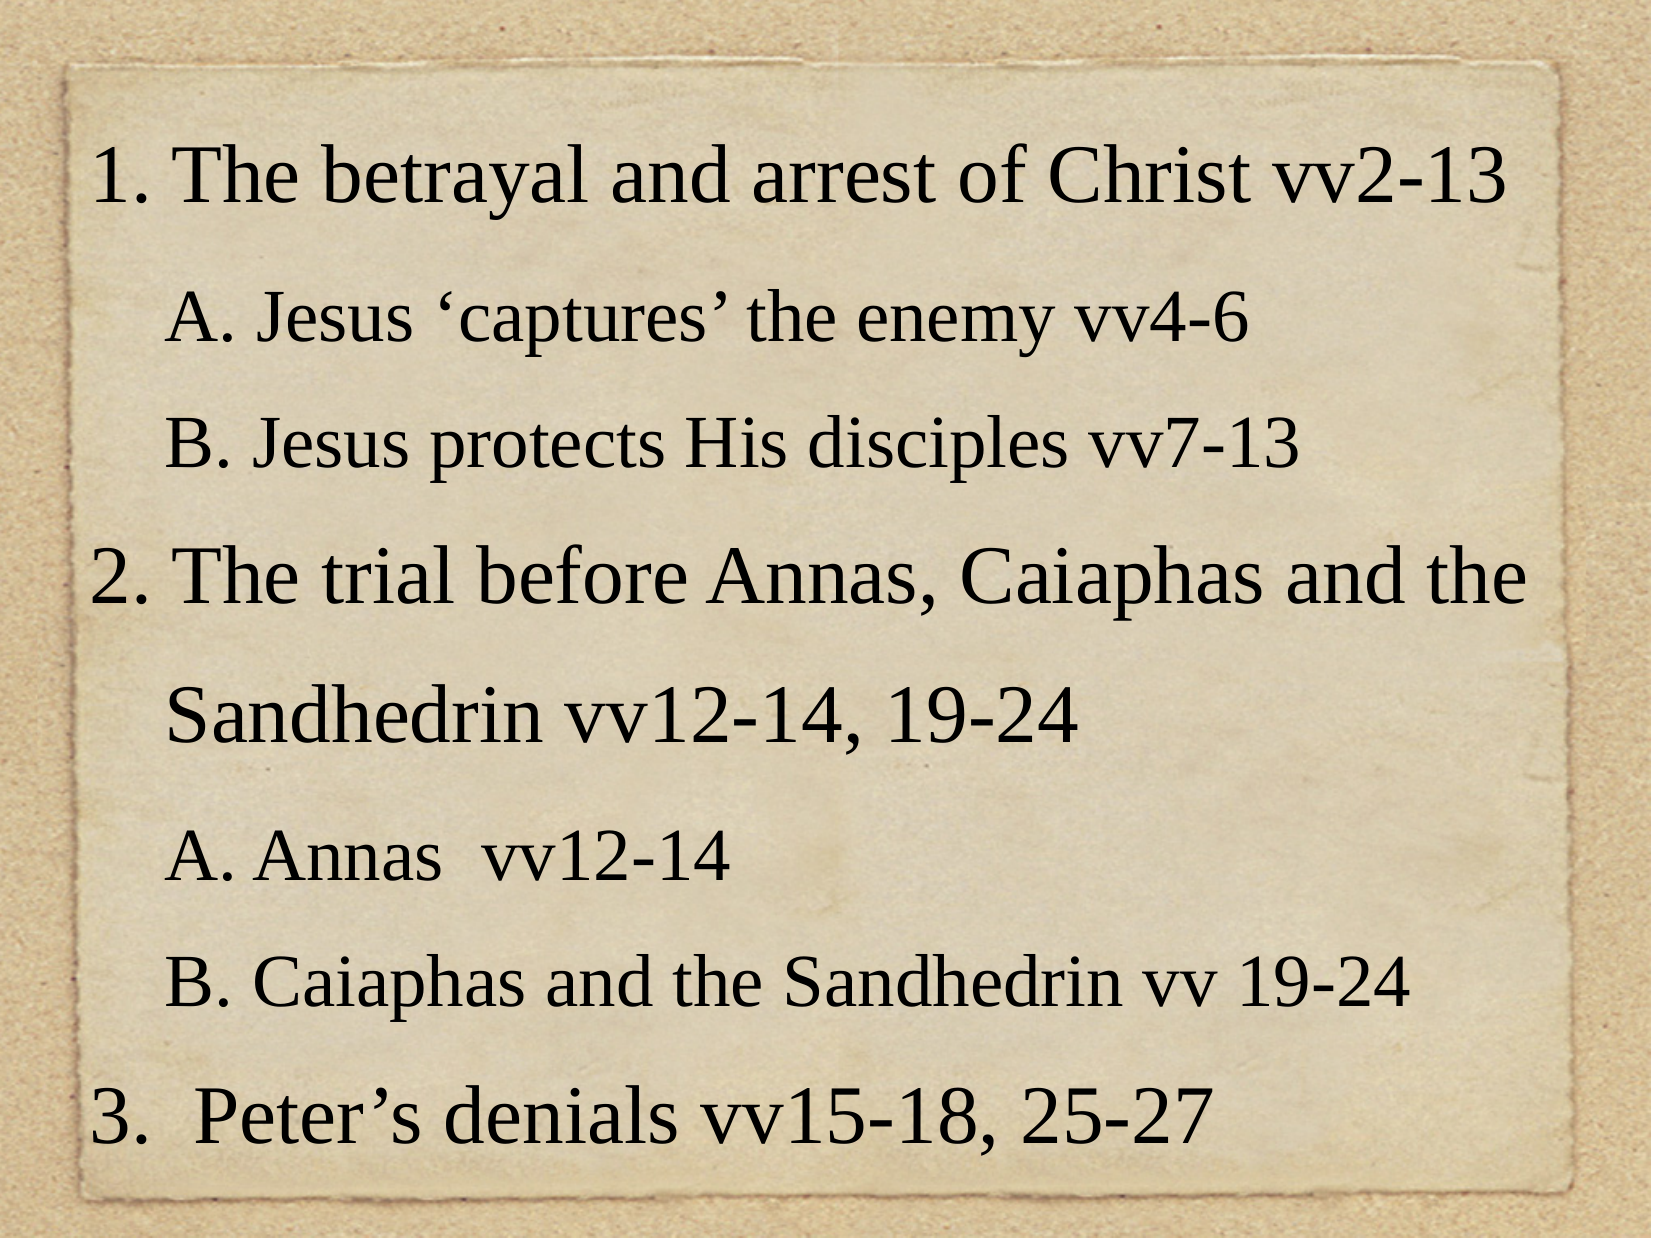

1. The betrayal and arrest of Christ vv2-13
	A. Jesus ‘captures’ the enemy vv4-6
	B. Jesus protects His disciples vv7-13
2. The trial before Annas, Caiaphas and the 	Sandhedrin vv12-14, 19-24
	A. Annas vv12-14
	B. Caiaphas and the Sandhedrin vv 19-24
3. Peter’s denials vv15-18, 25-27